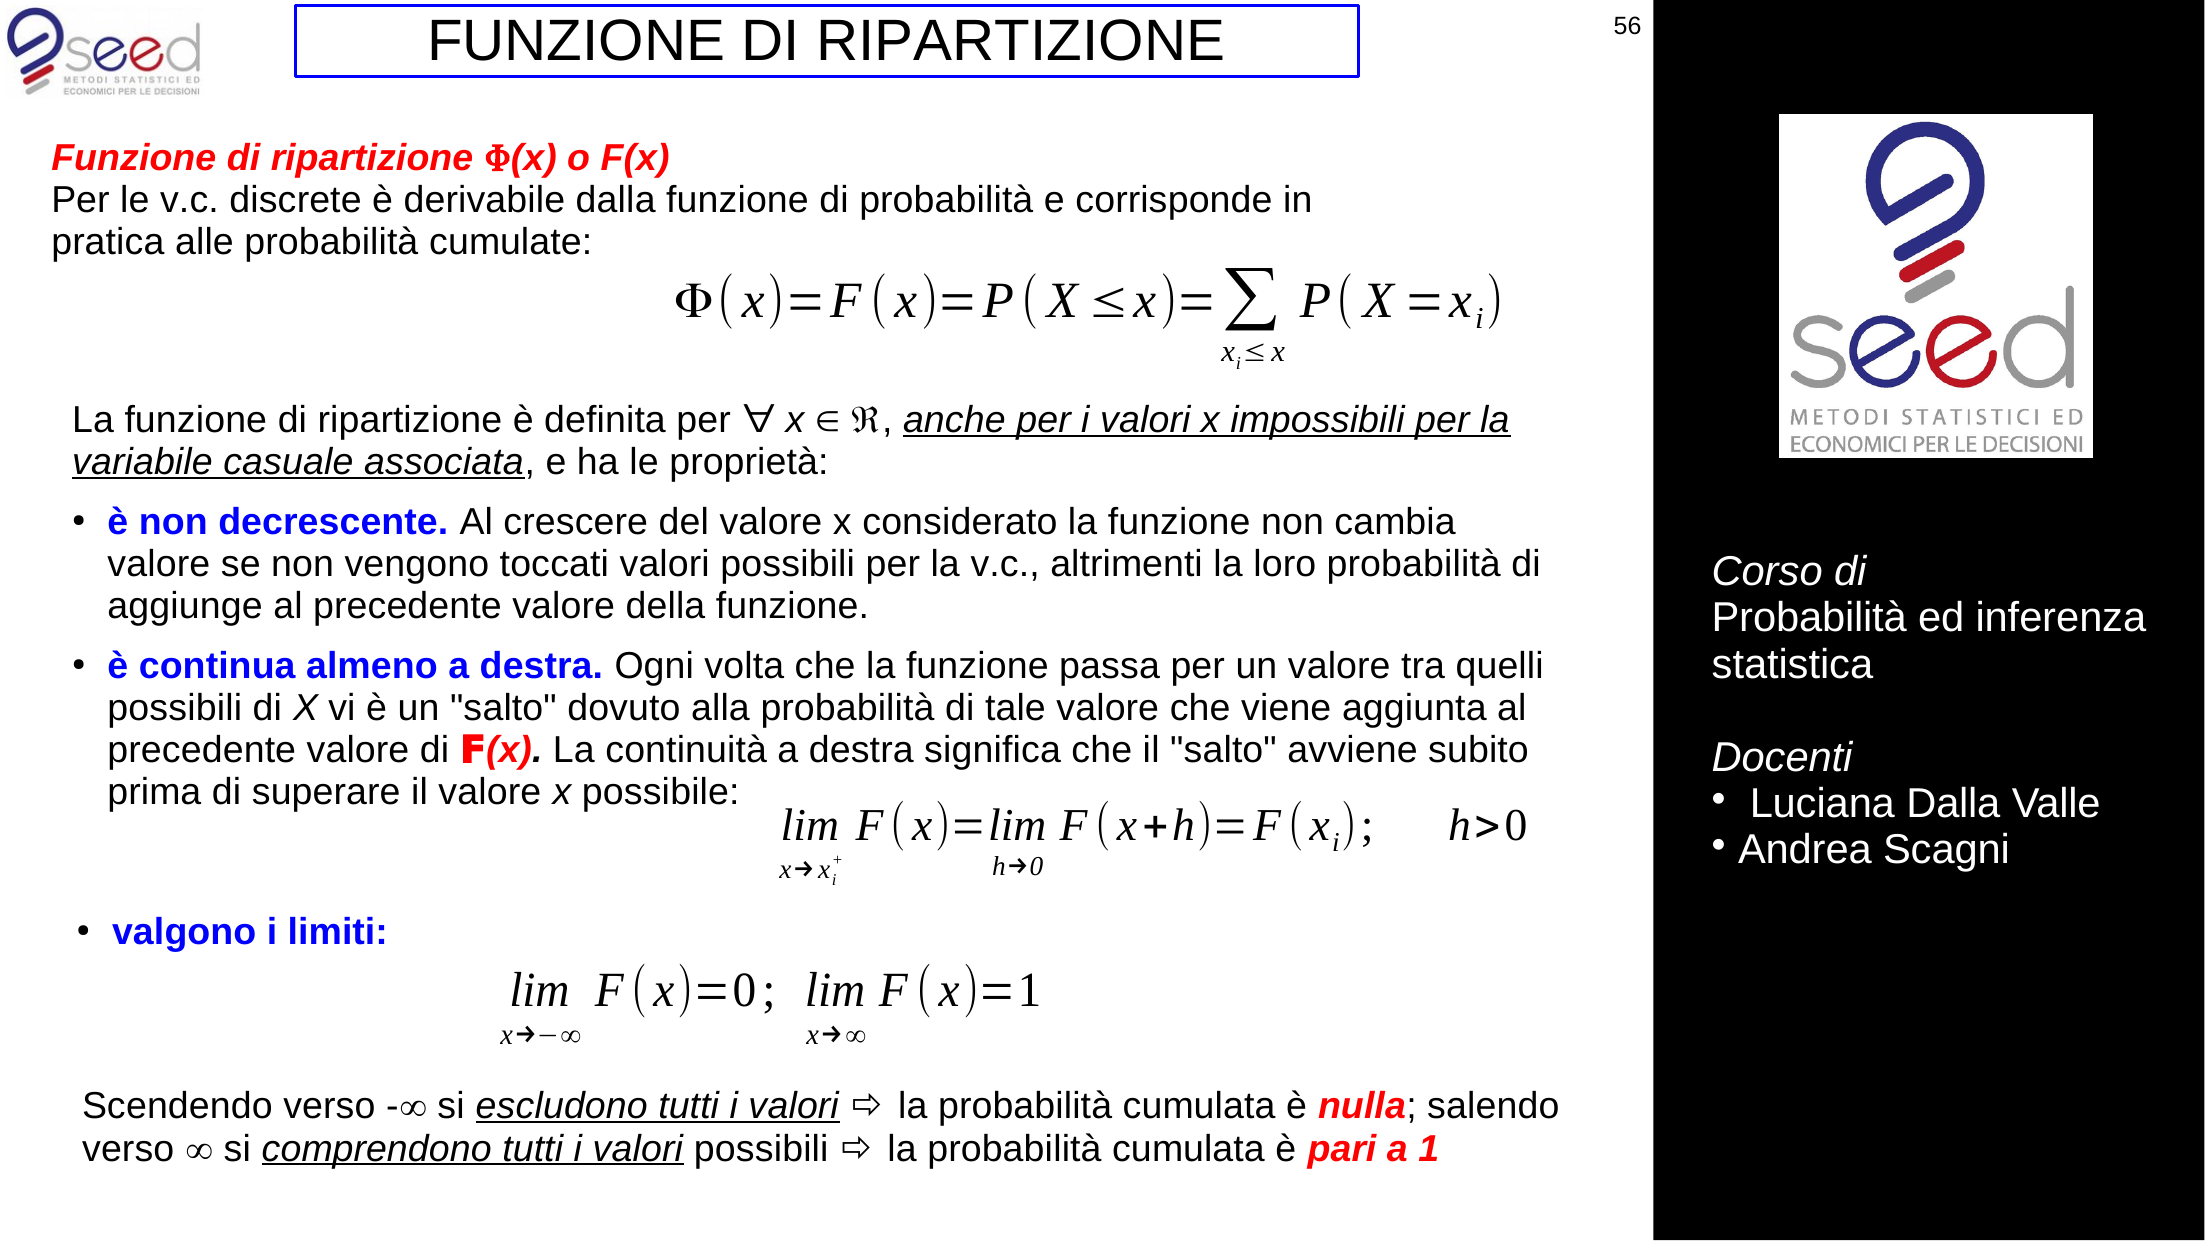

FUNZIONE DI RIPARTIZIONE
Funzione di ripartizione (x) o F(x)
Per le v.c. discrete è derivabile dalla funzione di probabilità e corrisponde in pratica alle probabilità cumulate:
La funzione di ripartizione è definita per ∀ x  ℜ, anche per i valori x impossibili per la variabile casuale associata, e ha le proprietà:
è non decrescente. Al crescere del valore x considerato la funzione non cambia valore se non vengono toccati valori possibili per la v.c., altrimenti la loro probabilità di aggiunge al precedente valore della funzione.
è continua almeno a destra. Ogni volta che la funzione passa per un valore tra quelli possibili di X vi è un "salto" dovuto alla probabilità di tale valore che viene aggiunta al precedente valore di F(x). La continuità a destra significa che il "salto" avviene subito prima di superare il valore x possibile:
valgono i limiti:
Scendendo verso -∞ si escludono tutti i valori  la probabilità cumulata è nulla; salendo verso ∞ si comprendono tutti i valori possibili  la probabilità cumulata è pari a 1